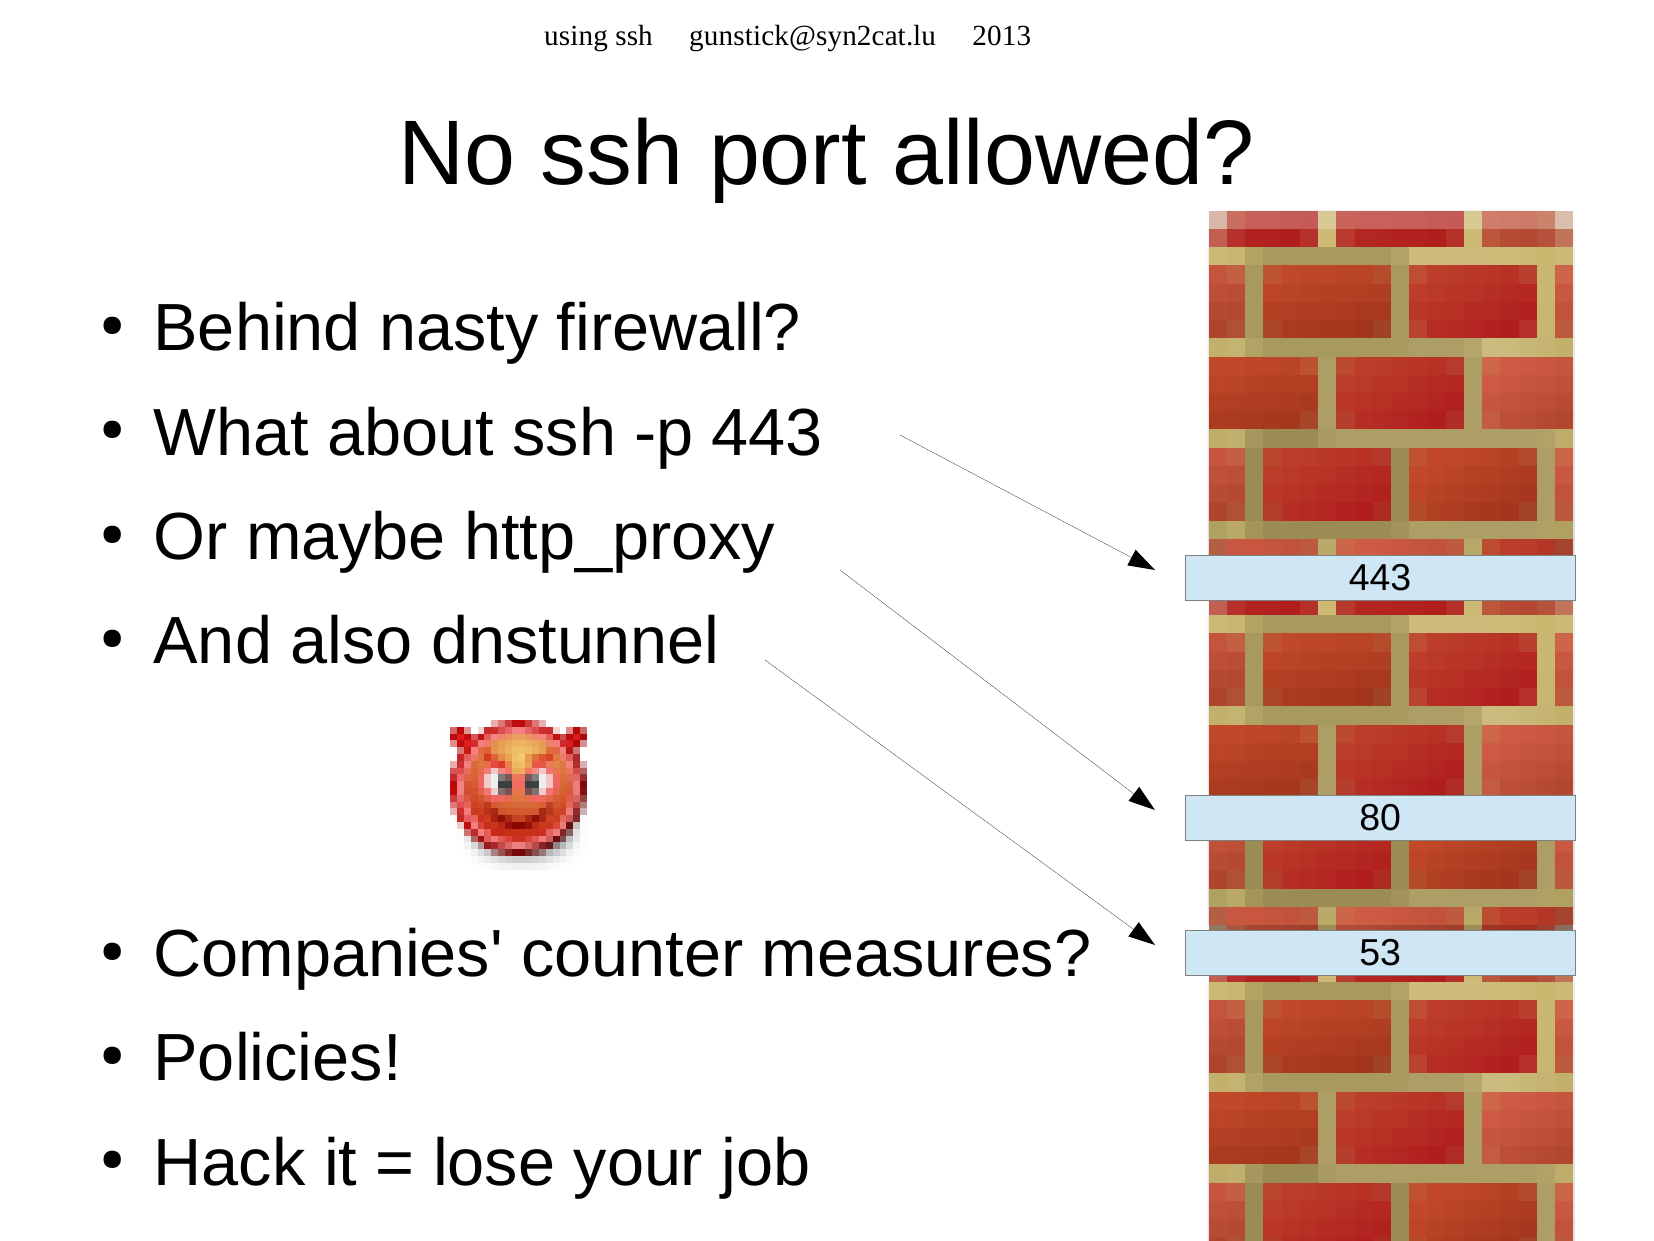

using ssh gunstick@syn2cat.lu 2013
# No ssh port allowed?
Behind nasty firewall?
What about ssh -p 443
Or maybe http_proxy
And also dnstunnel
Companies' counter measures?
Policies!
Hack it = lose your job
443
80
53
46